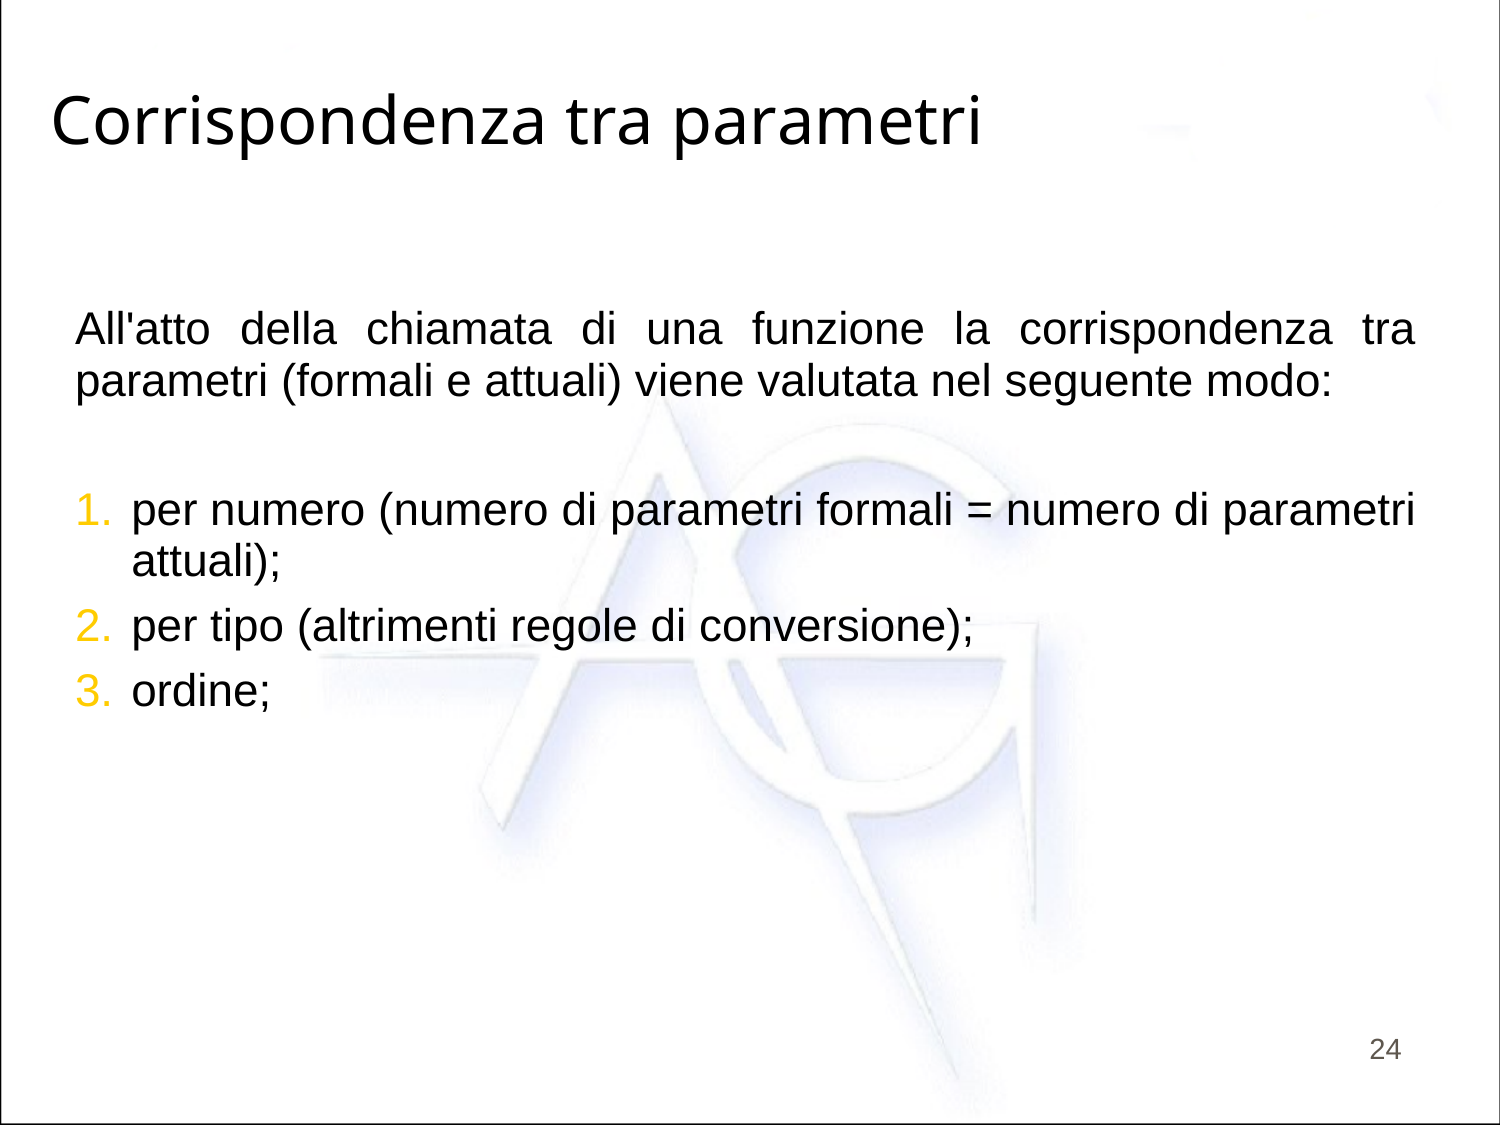

# Corrispondenza tra parametri
All'atto della chiamata di una funzione la corrispondenza tra parametri (formali e attuali) viene valutata nel seguente modo:
per numero (numero di parametri formali = numero di parametri attuali);
per tipo (altrimenti regole di conversione);
ordine;
24